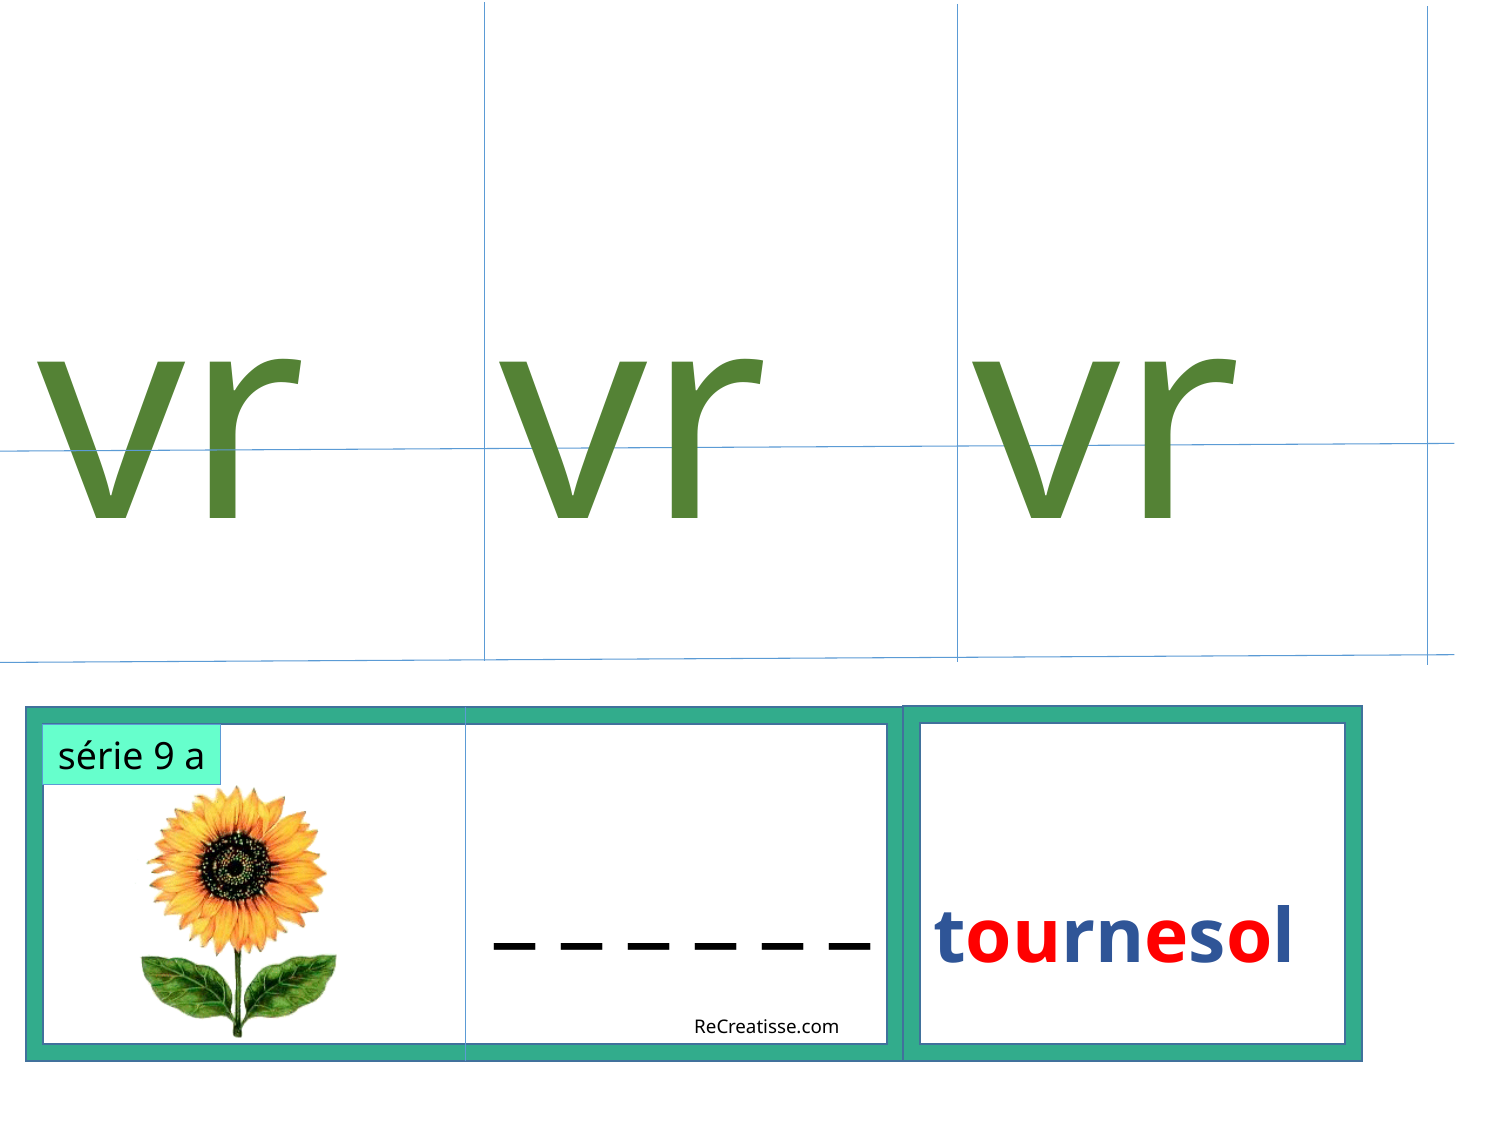

vr
vr
vr
série 9 a
_ _ _ _ _ _
tournesol
ReCreatisse.com